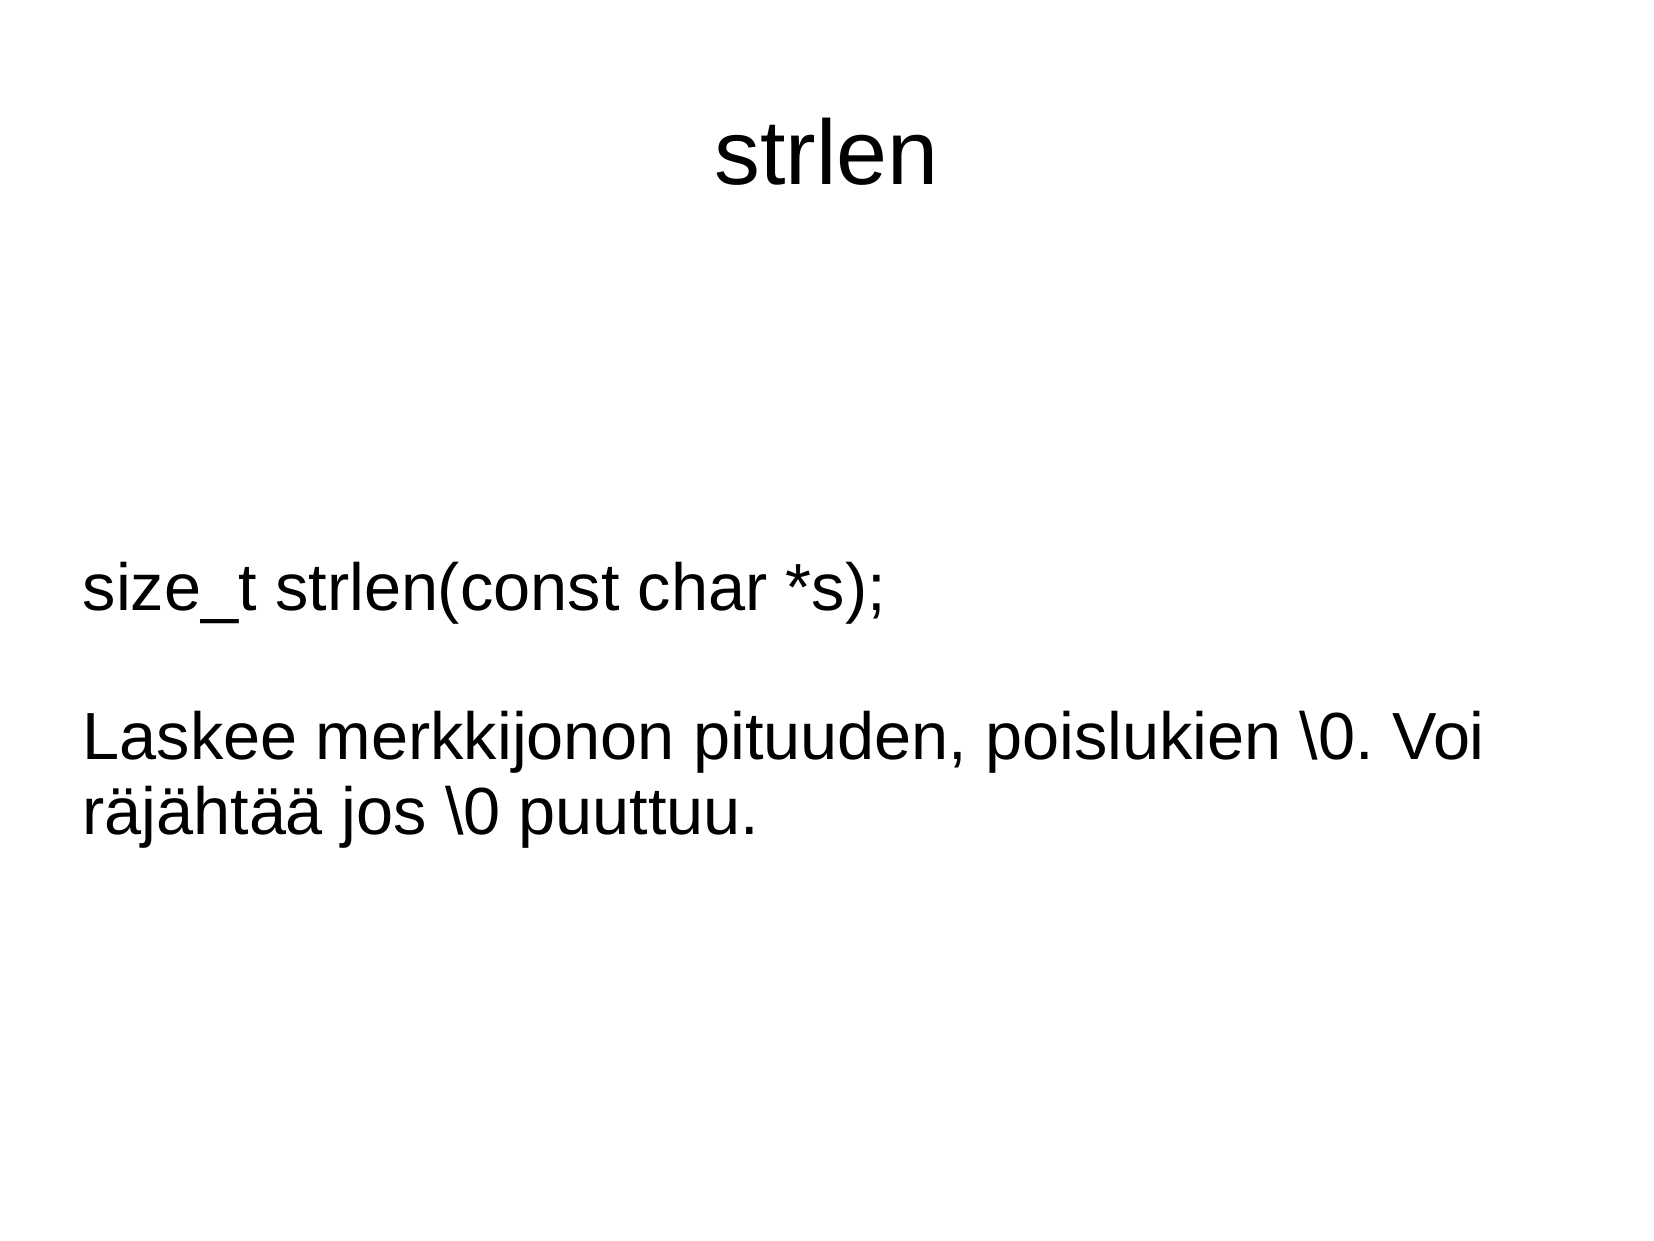

# strlen
size_t strlen(const char *s);
Laskee merkkijonon pituuden, poislukien \0. Voi räjähtää jos \0 puuttuu.